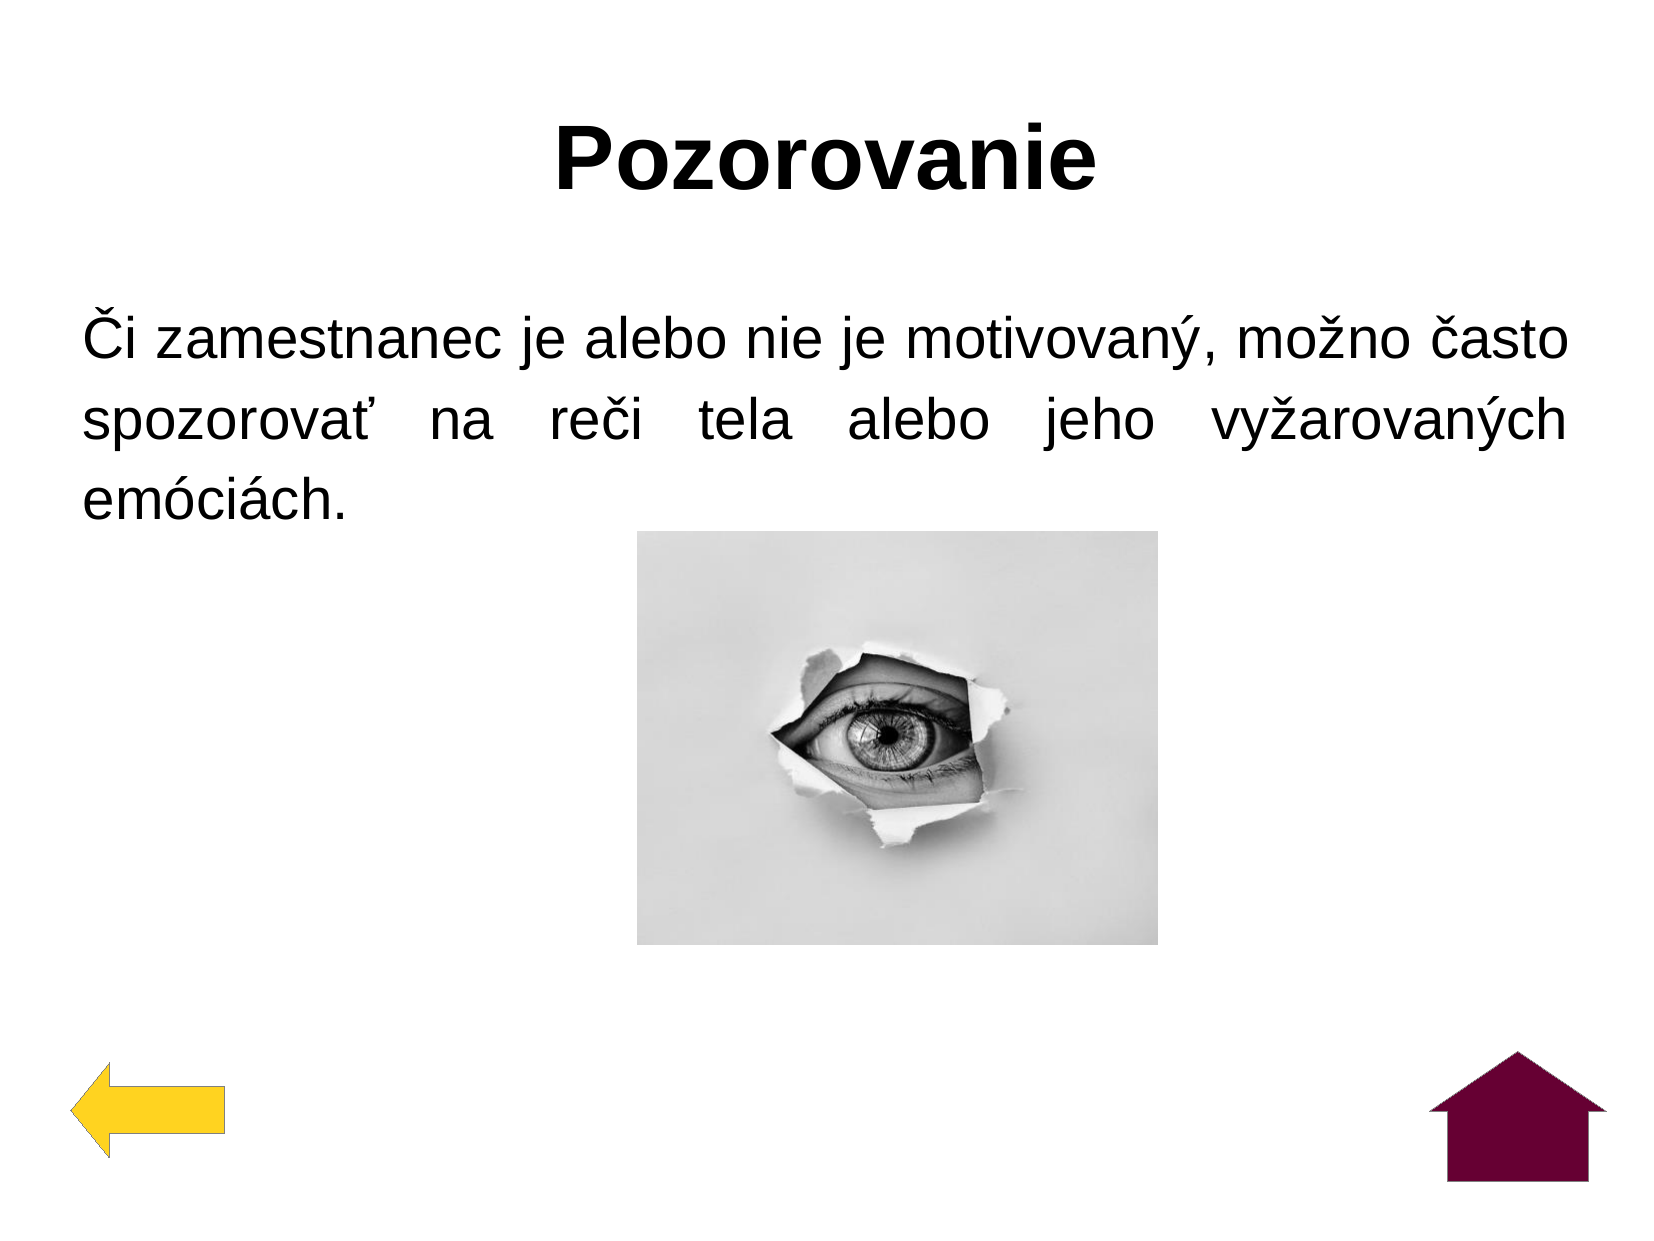

# Pozorovanie
Či zamestnanec je alebo nie je motivovaný, možno často spozorovať na reči tela alebo jeho vyžarovaných emóciách.